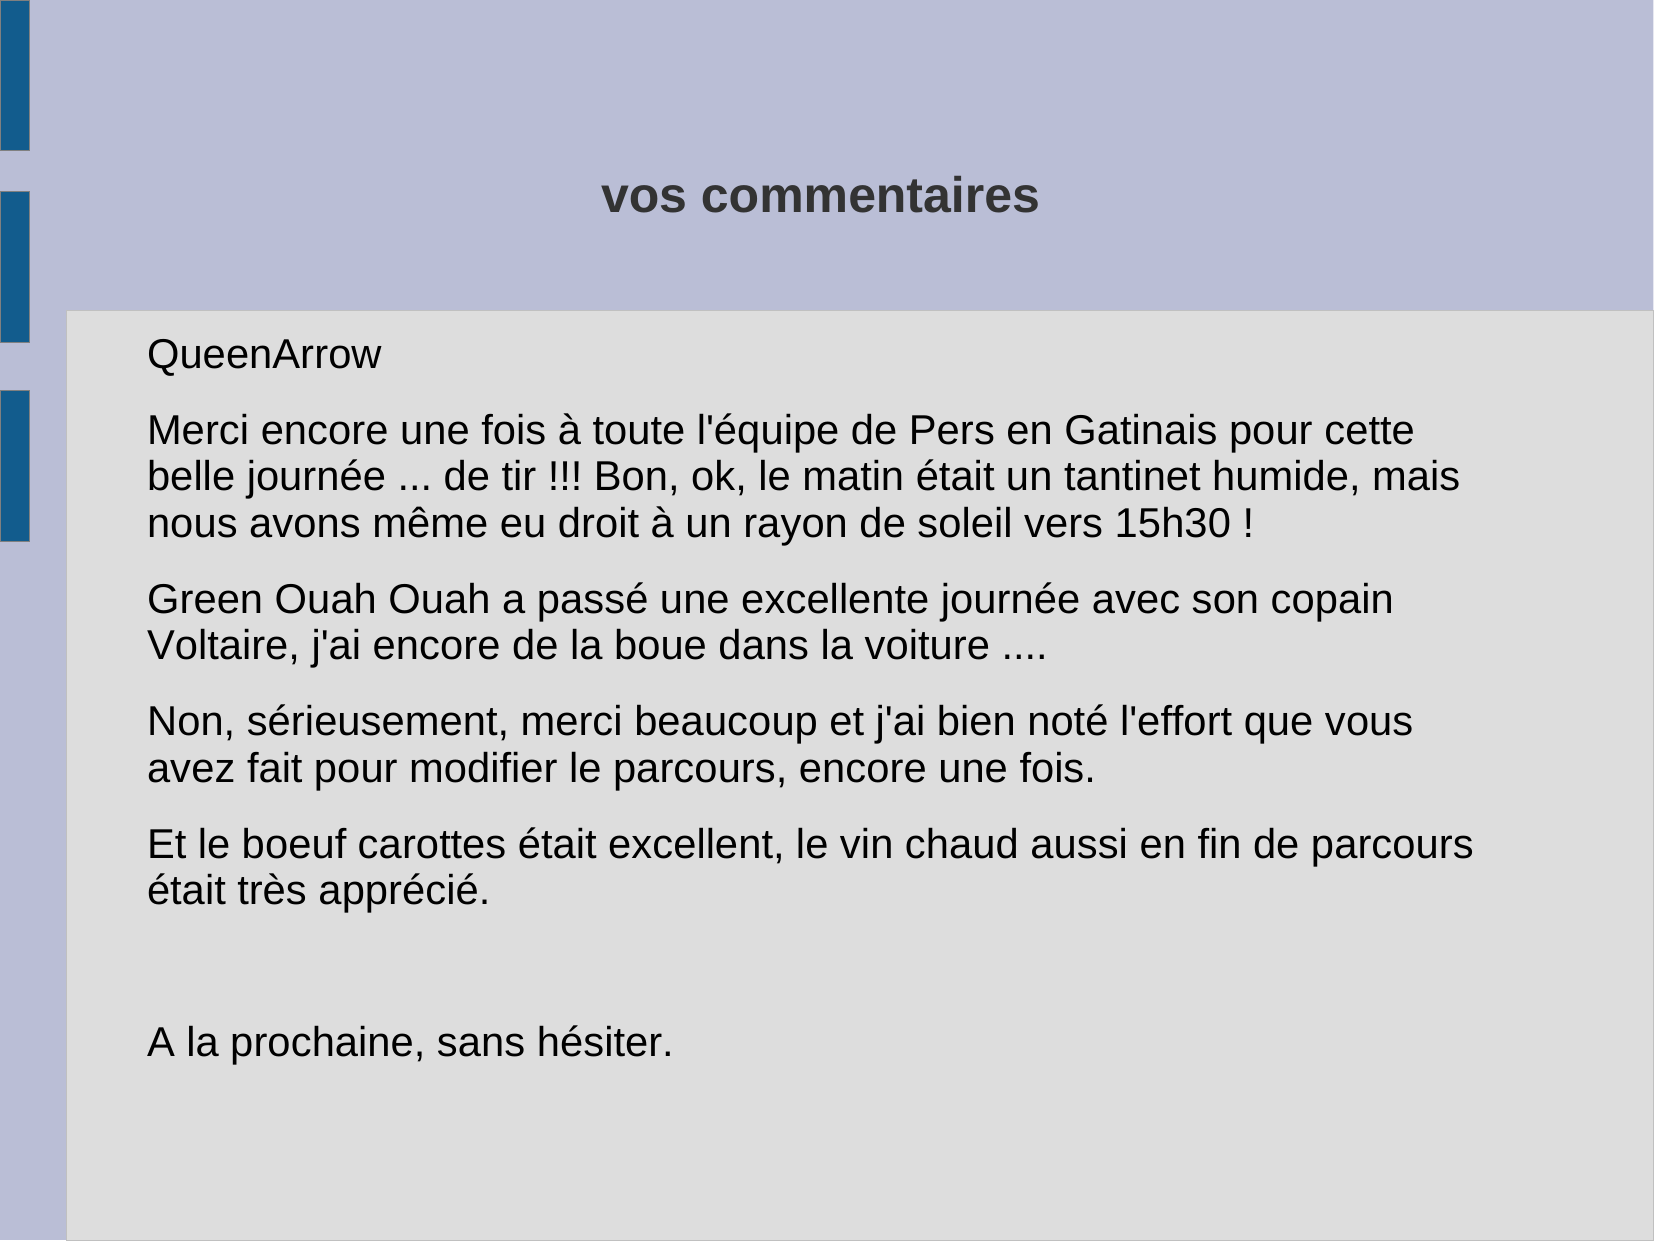

# vos commentaires
QueenArrow
Merci encore une fois à toute l'équipe de Pers en Gatinais pour cette belle journée ... de tir !!! Bon, ok, le matin était un tantinet humide, mais nous avons même eu droit à un rayon de soleil vers 15h30 !
Green Ouah Ouah a passé une excellente journée avec son copain Voltaire, j'ai encore de la boue dans la voiture ....
Non, sérieusement, merci beaucoup et j'ai bien noté l'effort que vous avez fait pour modifier le parcours, encore une fois.
Et le boeuf carottes était excellent, le vin chaud aussi en fin de parcours était très apprécié.
A la prochaine, sans hésiter.